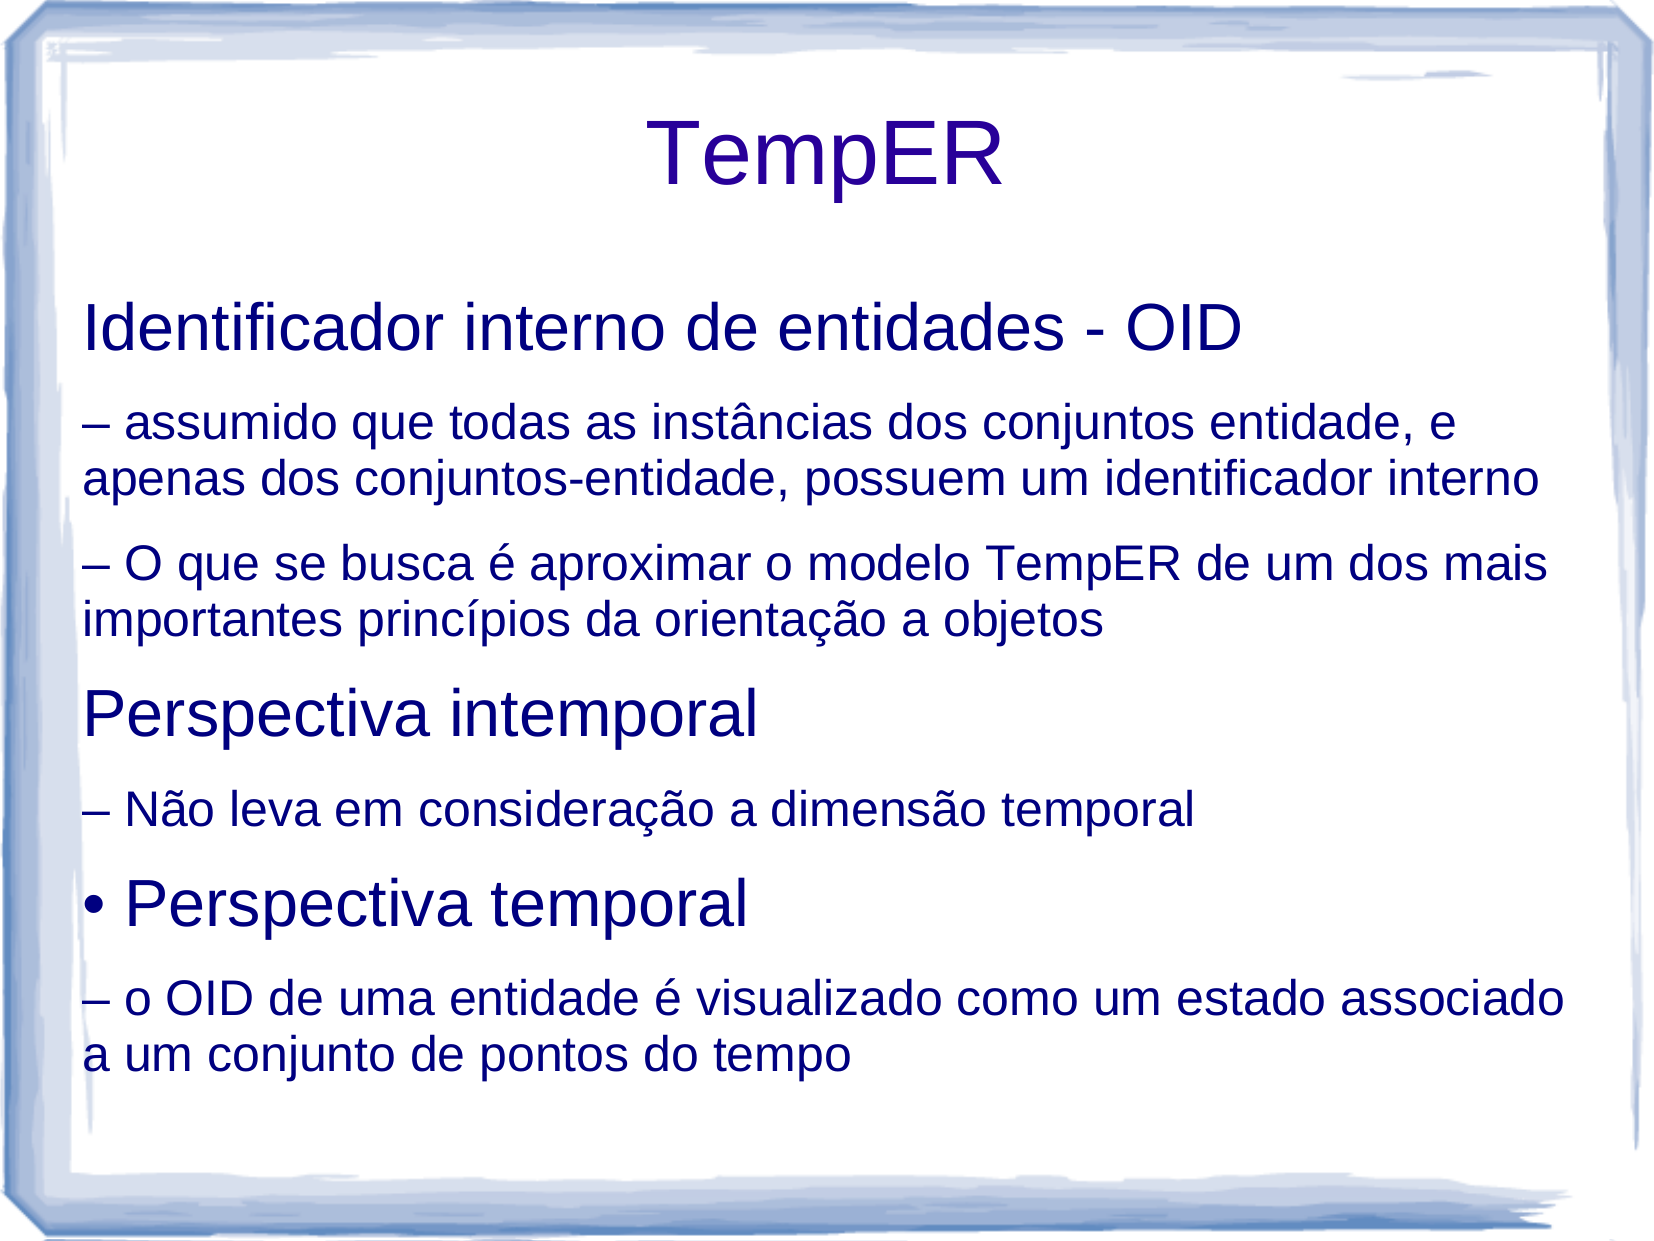

# TempER
Identificador interno de entidades - OID
– assumido que todas as instâncias dos conjuntos entidade, e apenas dos conjuntos-entidade, possuem um identificador interno
– O que se busca é aproximar o modelo TempER de um dos mais importantes princípios da orientação a objetos
Perspectiva intemporal
– Não leva em consideração a dimensão temporal
• Perspectiva temporal
– o OID de uma entidade é visualizado como um estado associado a um conjunto de pontos do tempo